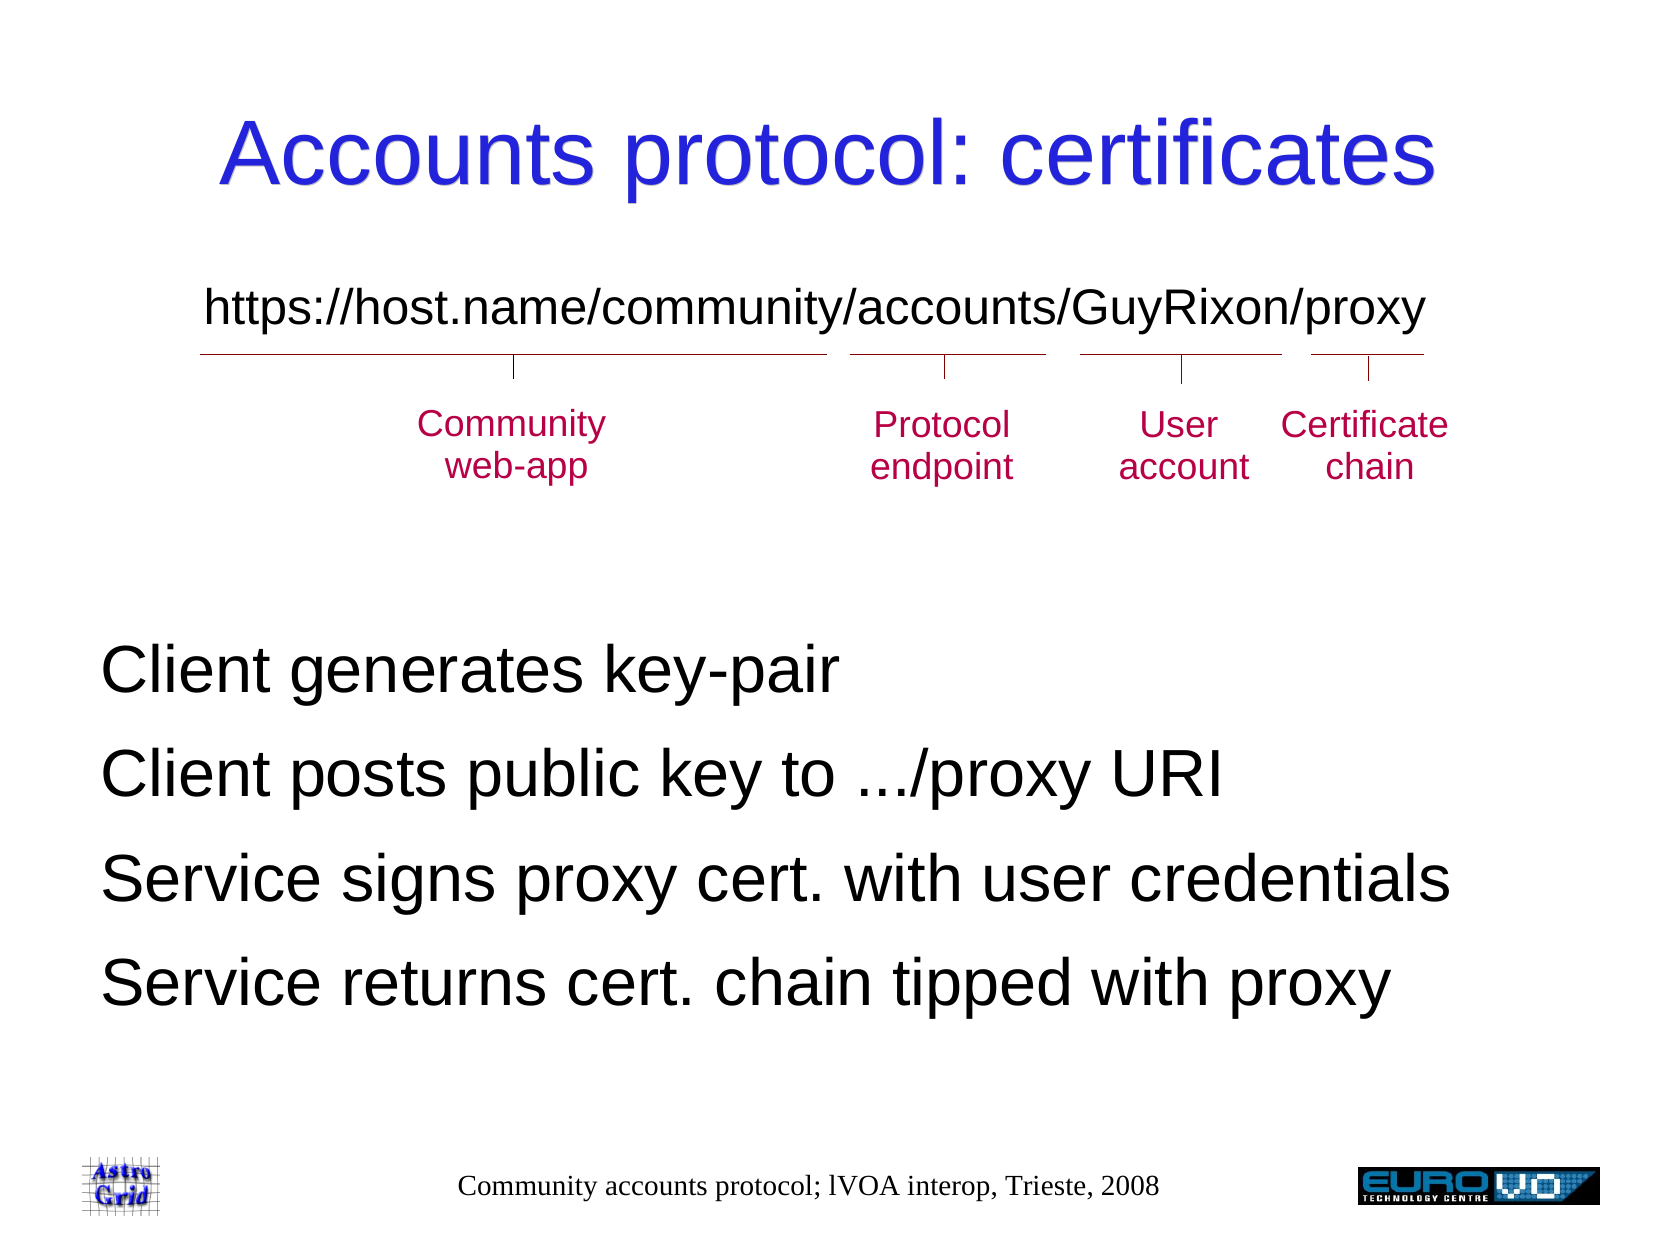

# Accounts protocol: certificates
https://host.name/community/accounts/GuyRixon/proxy
Community
web-app
Protocol
endpoint
User
account
Certificate
chain
Client generates key-pair
Client posts public key to .../proxy URI
Service signs proxy cert. with user credentials
Service returns cert. chain tipped with proxy
Community accounts protocol; lVOA interop, Trieste, 2008